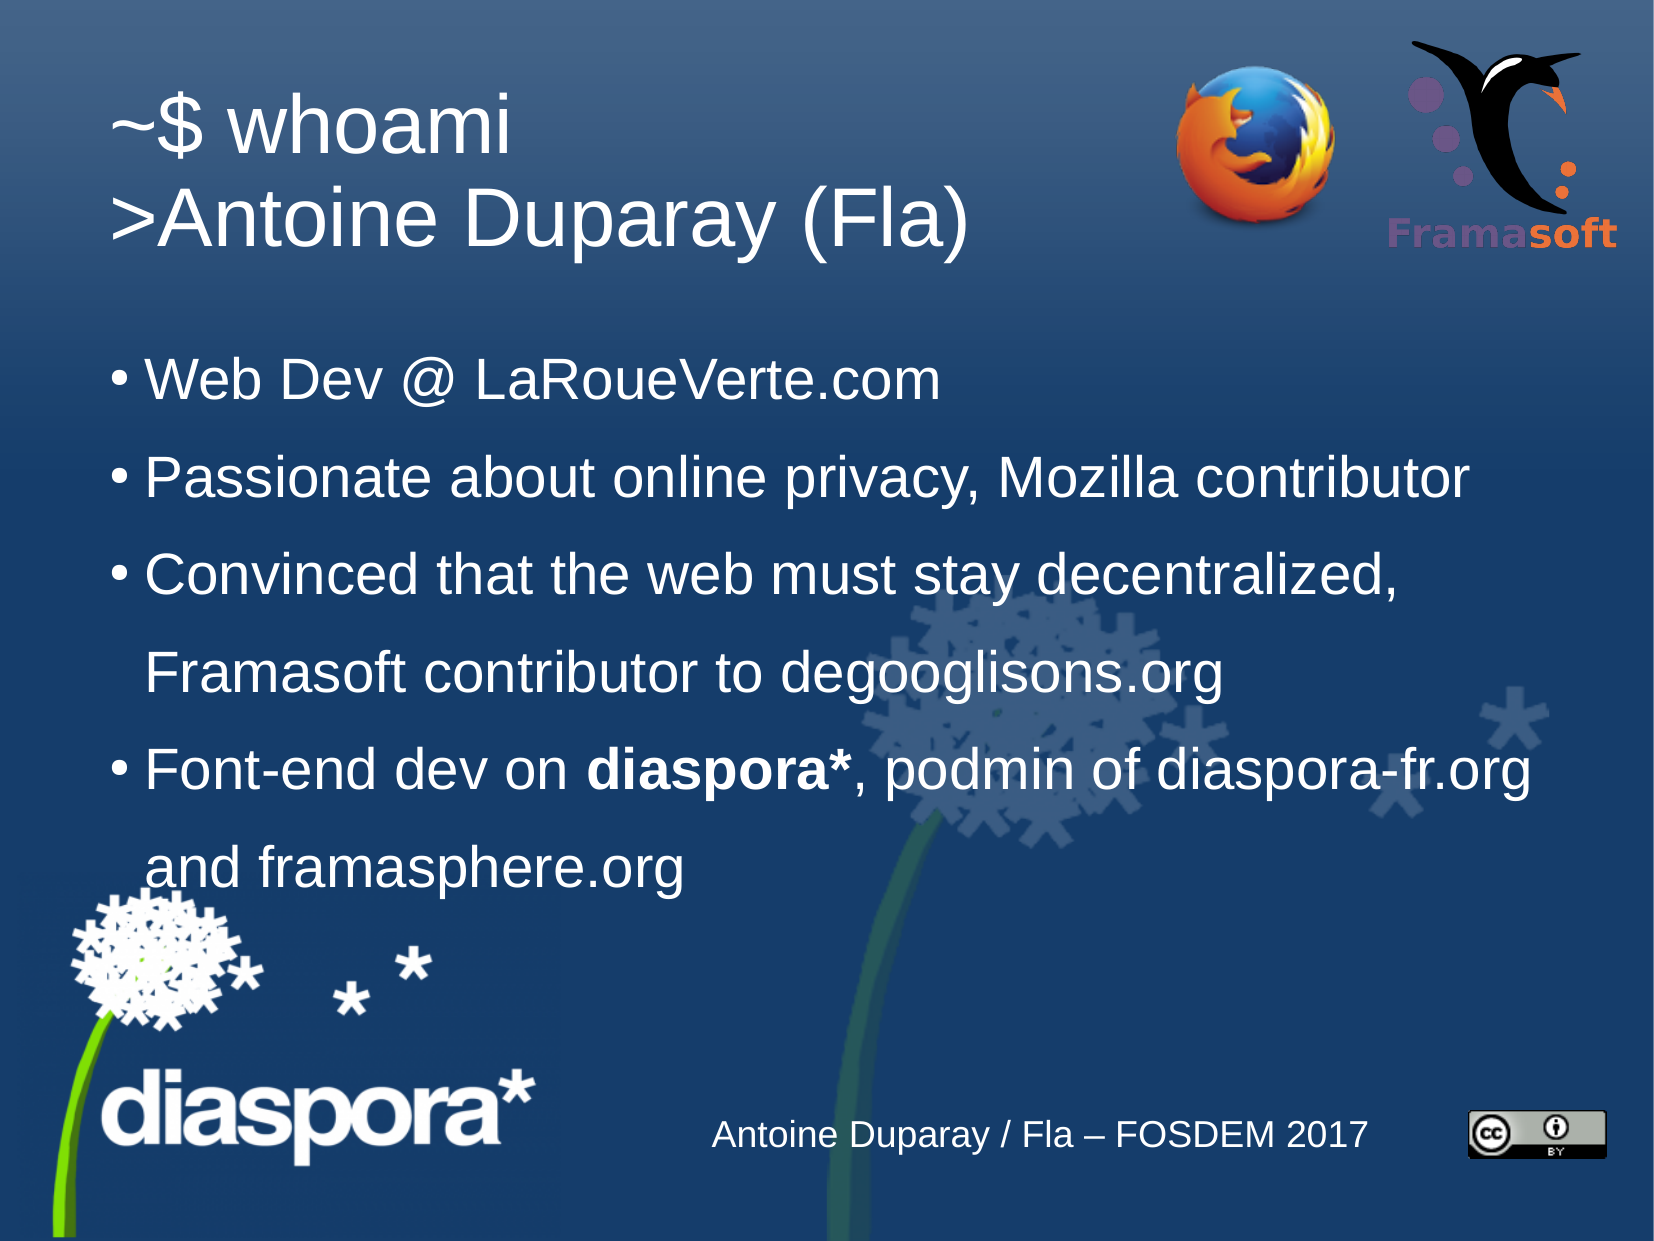

~$ whoami
>Antoine Duparay (Fla)
Web Dev @ LaRoueVerte.com
Passionate about online privacy, Mozilla contributor
Convinced that the web must stay decentralized, Framasoft contributor to degooglisons.org
Font-end dev on diaspora*, podmin of diaspora-fr.org and framasphere.org
Antoine Duparay / Fla – FOSDEM 2017